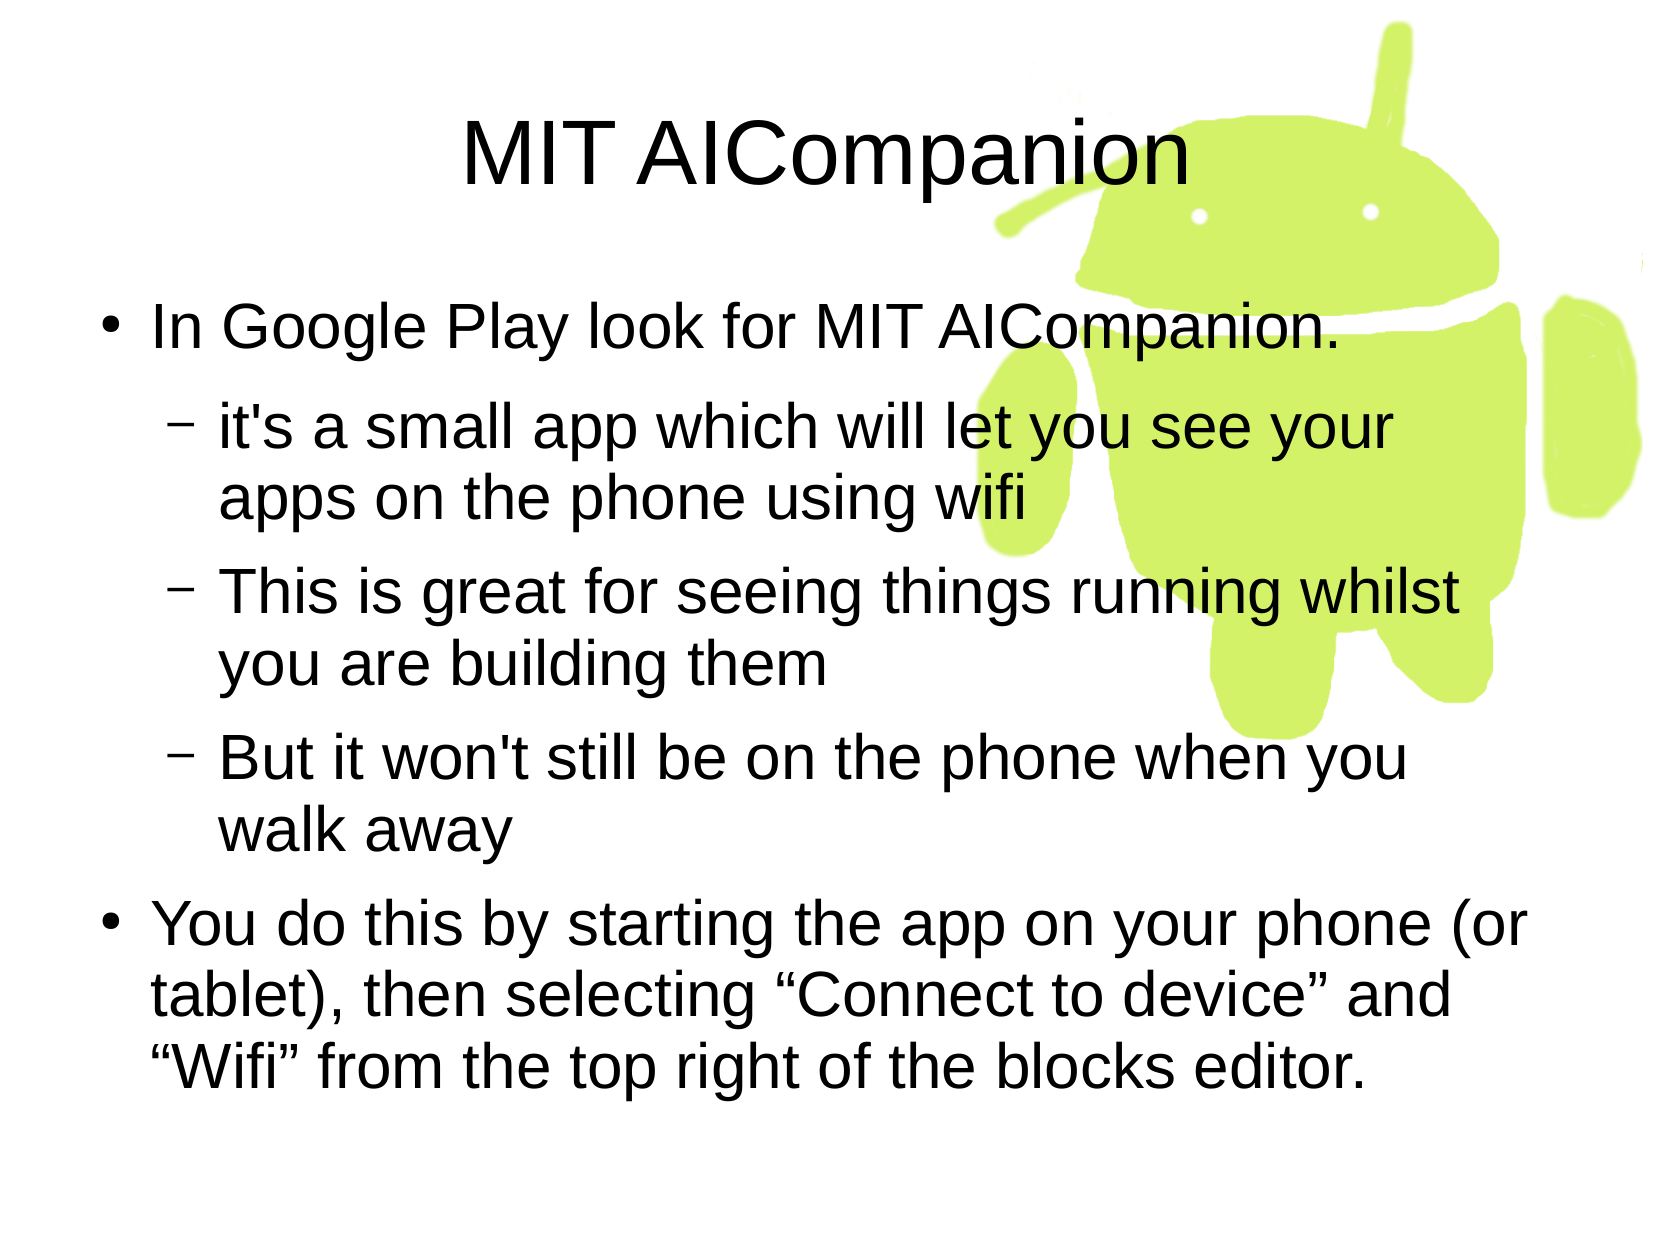

# MIT AICompanion
In Google Play look for MIT AICompanion.
it's a small app which will let you see your apps on the phone using wifi
This is great for seeing things running whilst you are building them
But it won't still be on the phone when you walk away
You do this by starting the app on your phone (or tablet), then selecting “Connect to device” and “Wifi” from the top right of the blocks editor.